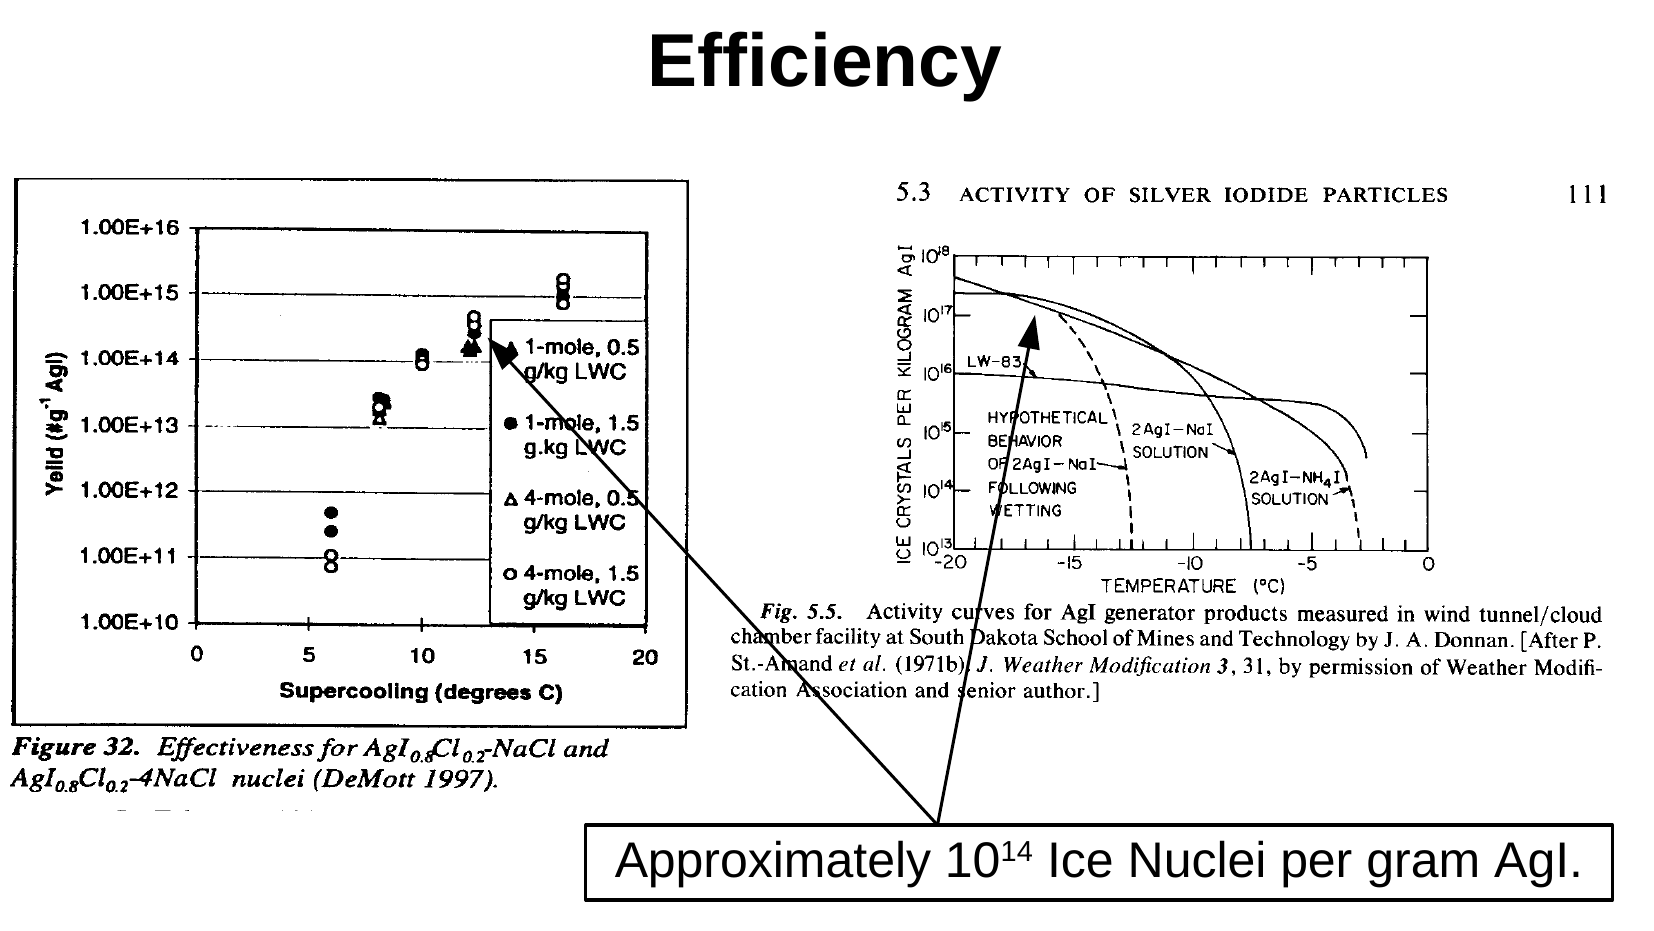

# Efficiency
Approximately 1014 Ice Nuclei per gram AgI.